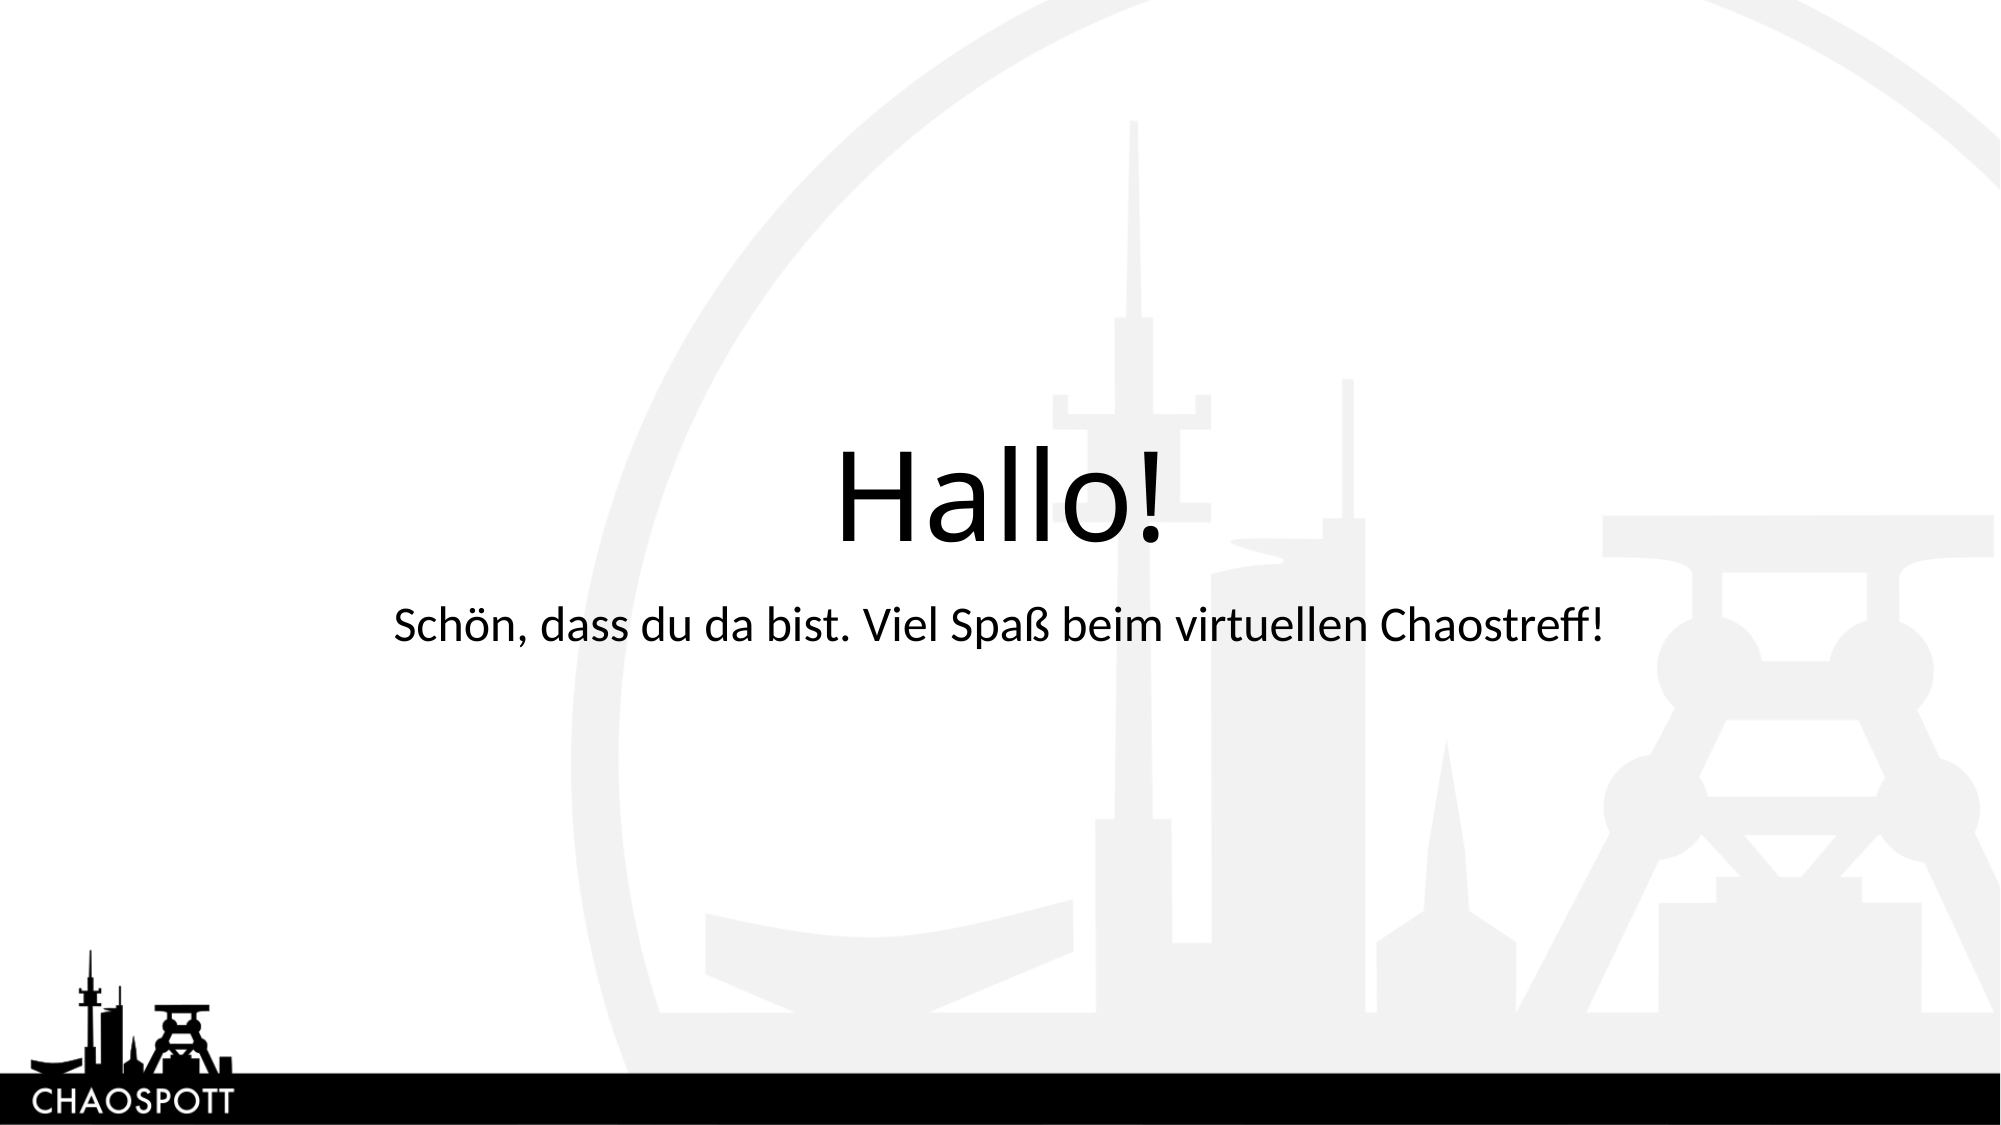

# Hallo!
Schön, dass du da bist. Viel Spaß beim virtuellen Chaostreff!